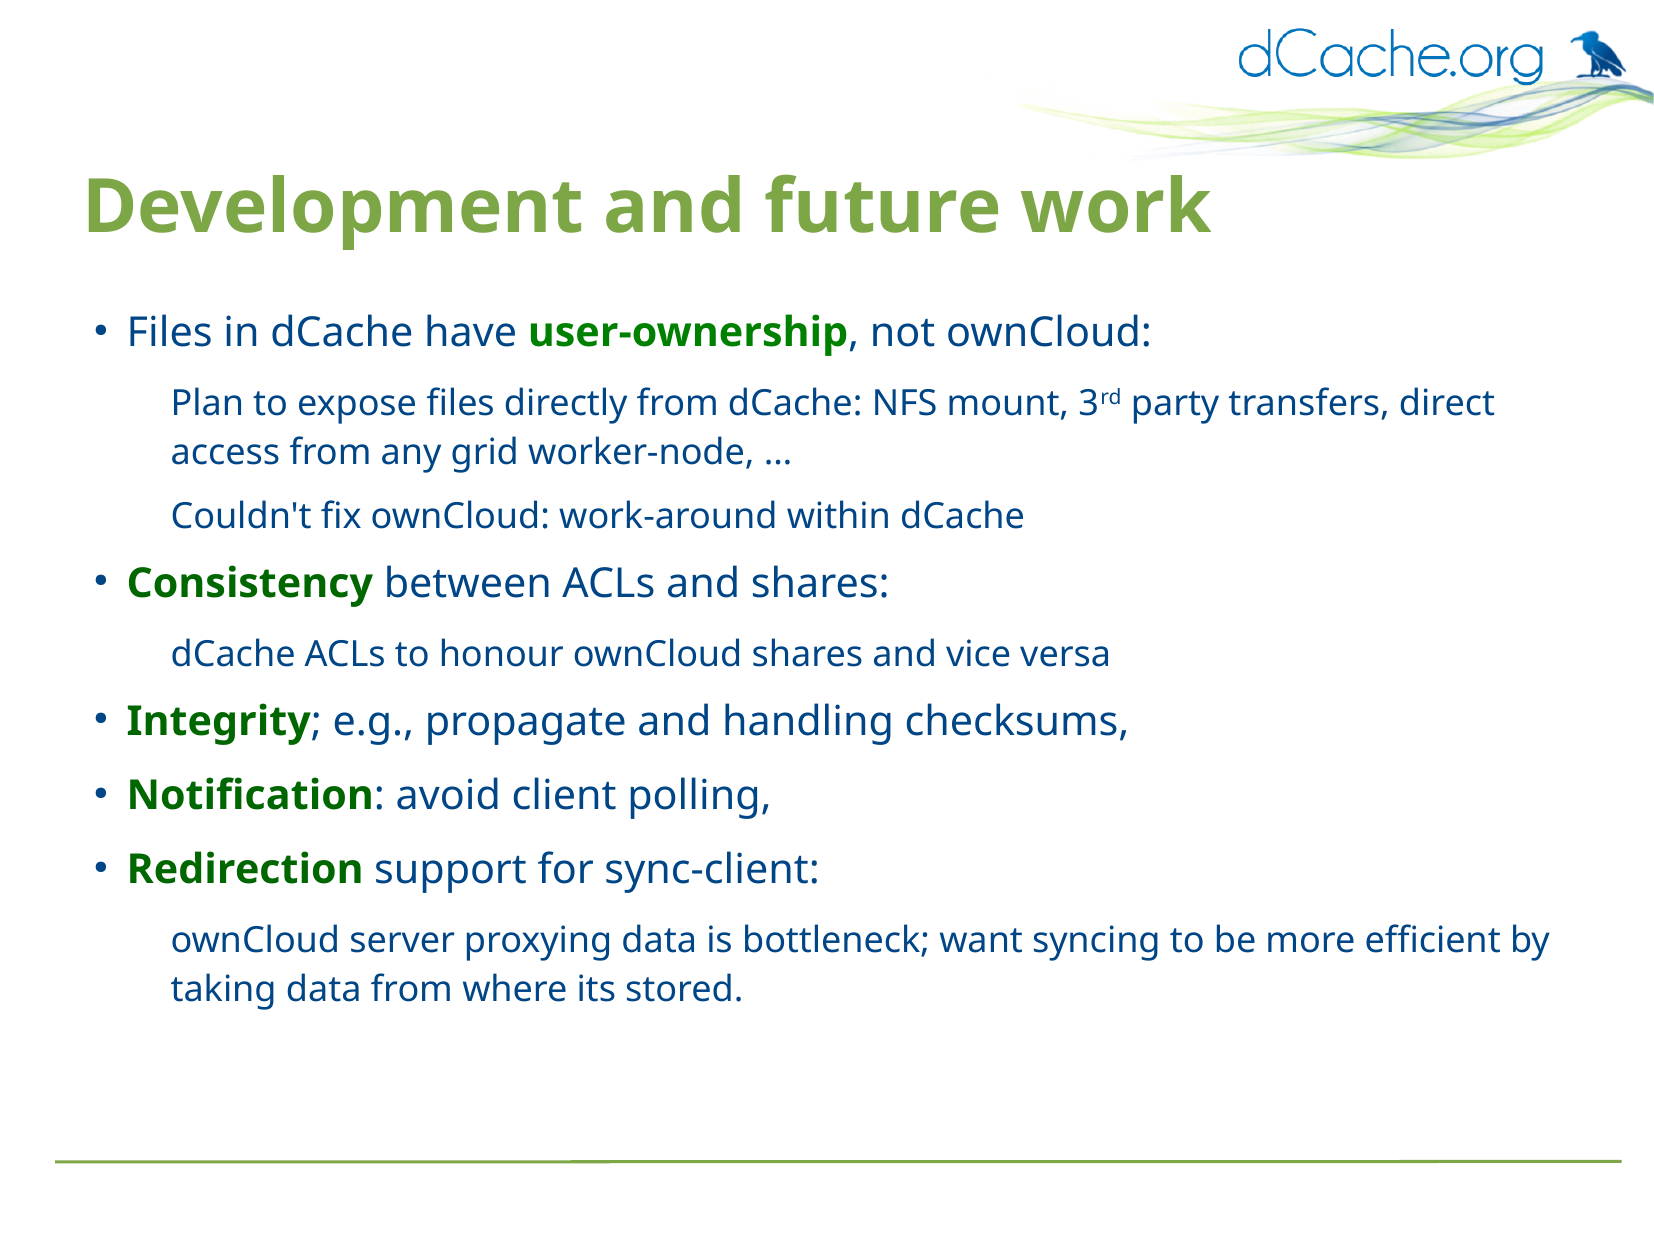

# Development and future work
Files in dCache have user-ownership, not ownCloud:
Plan to expose files directly from dCache: NFS mount, 3rd party transfers, direct access from any grid worker-node, …
Couldn't fix ownCloud: work-around within dCache
Consistency between ACLs and shares:
dCache ACLs to honour ownCloud shares and vice versa
Integrity; e.g., propagate and handling checksums,
Notification: avoid client polling,
Redirection support for sync-client:
ownCloud server proxying data is bottleneck; want syncing to be more efficient by taking data from where its stored.